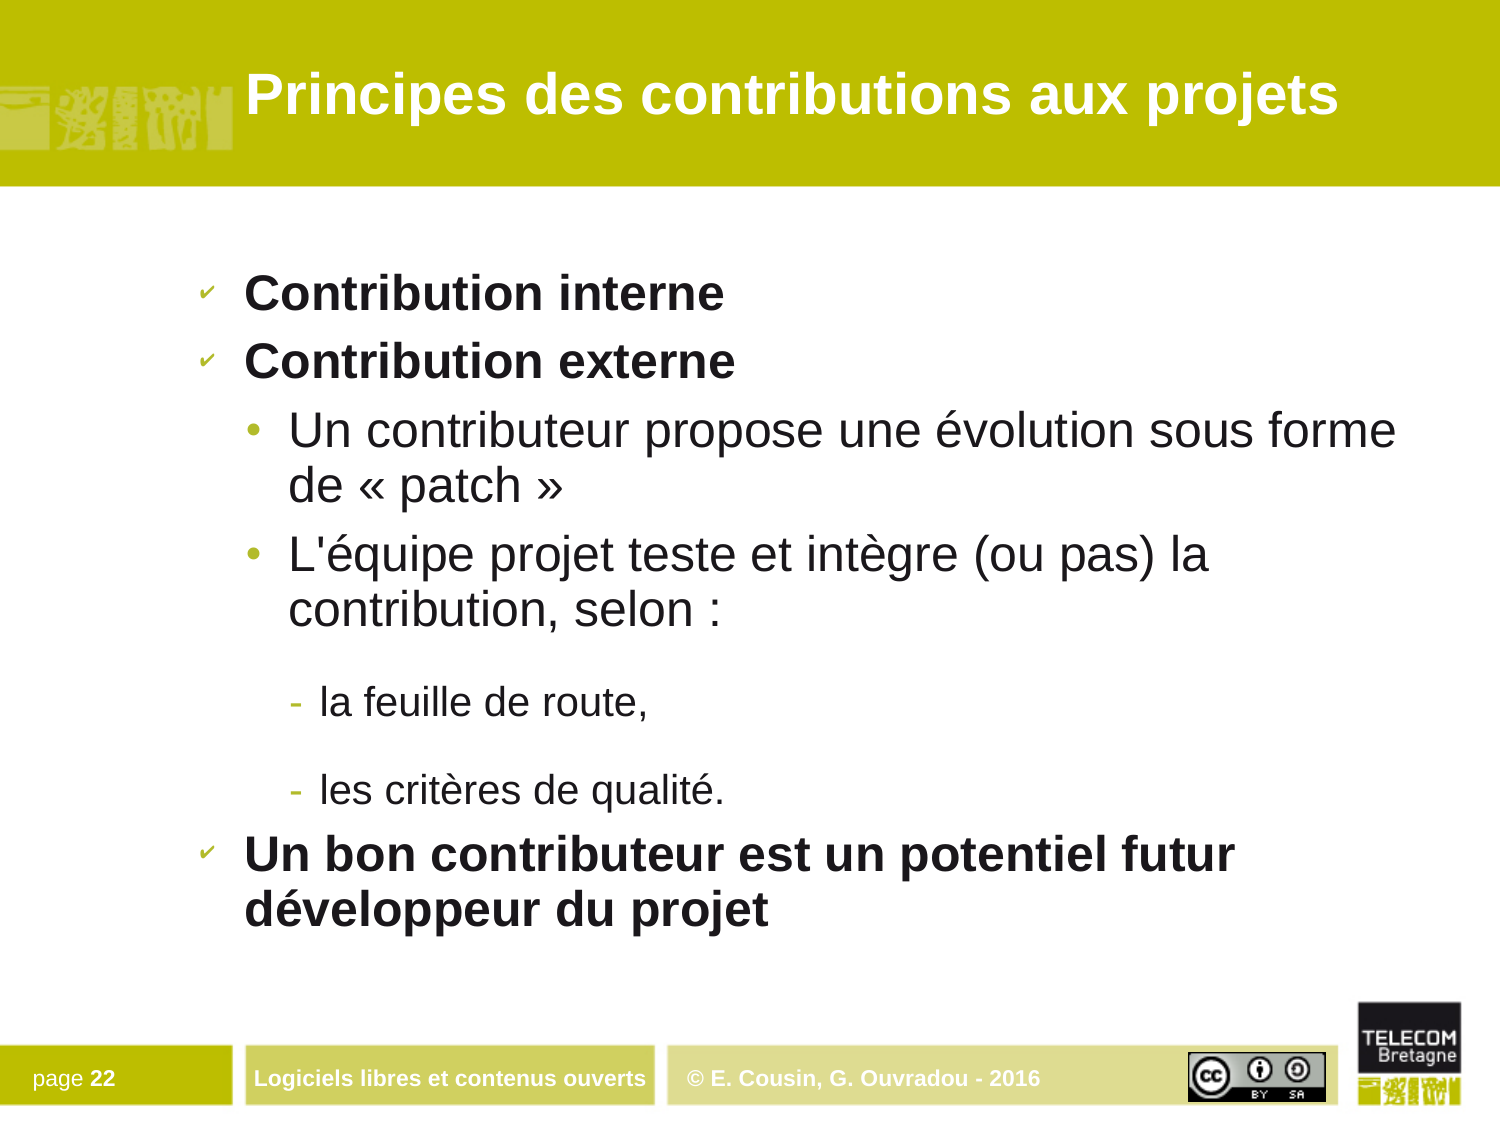

# Principes des contributions aux projets
Contribution interne
Contribution externe
Un contributeur propose une évolution sous forme de « patch »
L'équipe projet teste et intègre (ou pas) la contribution, selon :
la feuille de route,
les critères de qualité.
Un bon contributeur est un potentiel futur développeur du projet
22
© E. Cousin, G. Ouvradou - 2016